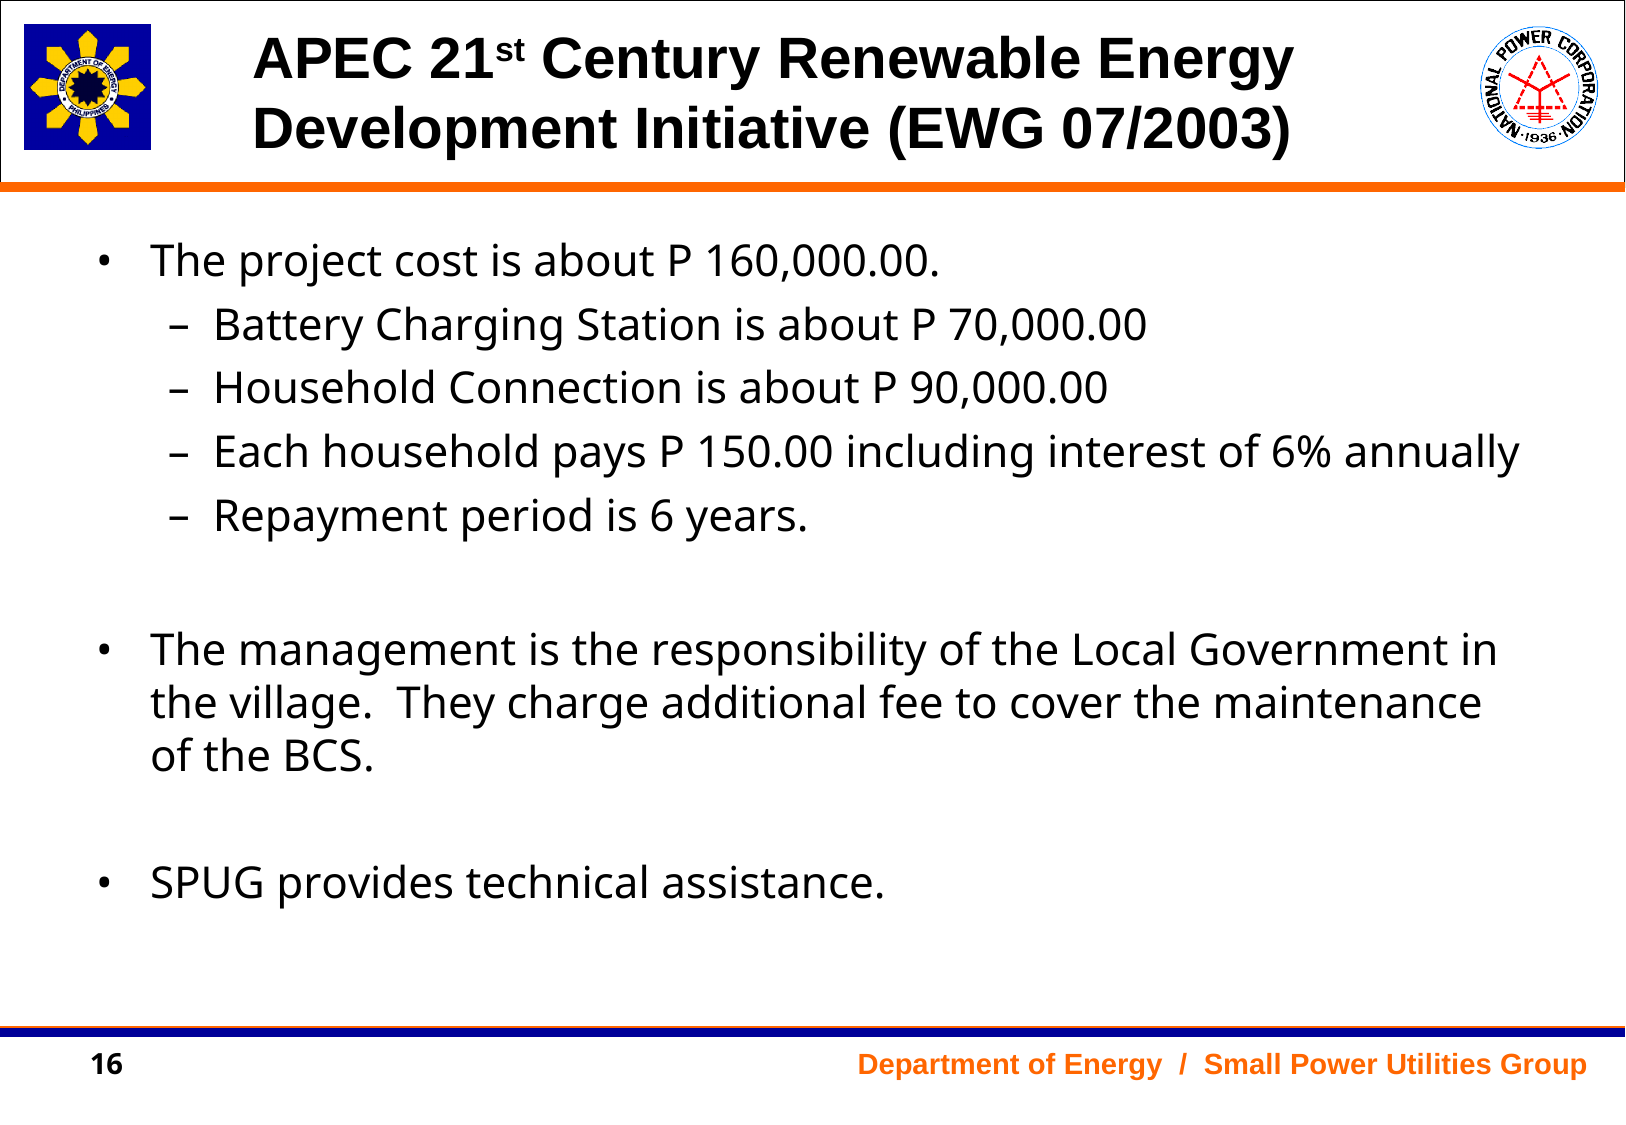

#
The project cost is about P 160,000.00.
Battery Charging Station is about P 70,000.00
Household Connection is about P 90,000.00
Each household pays P 150.00 including interest of 6% annually
Repayment period is 6 years.
The management is the responsibility of the Local Government in the village. They charge additional fee to cover the maintenance of the BCS.
SPUG provides technical assistance.
16